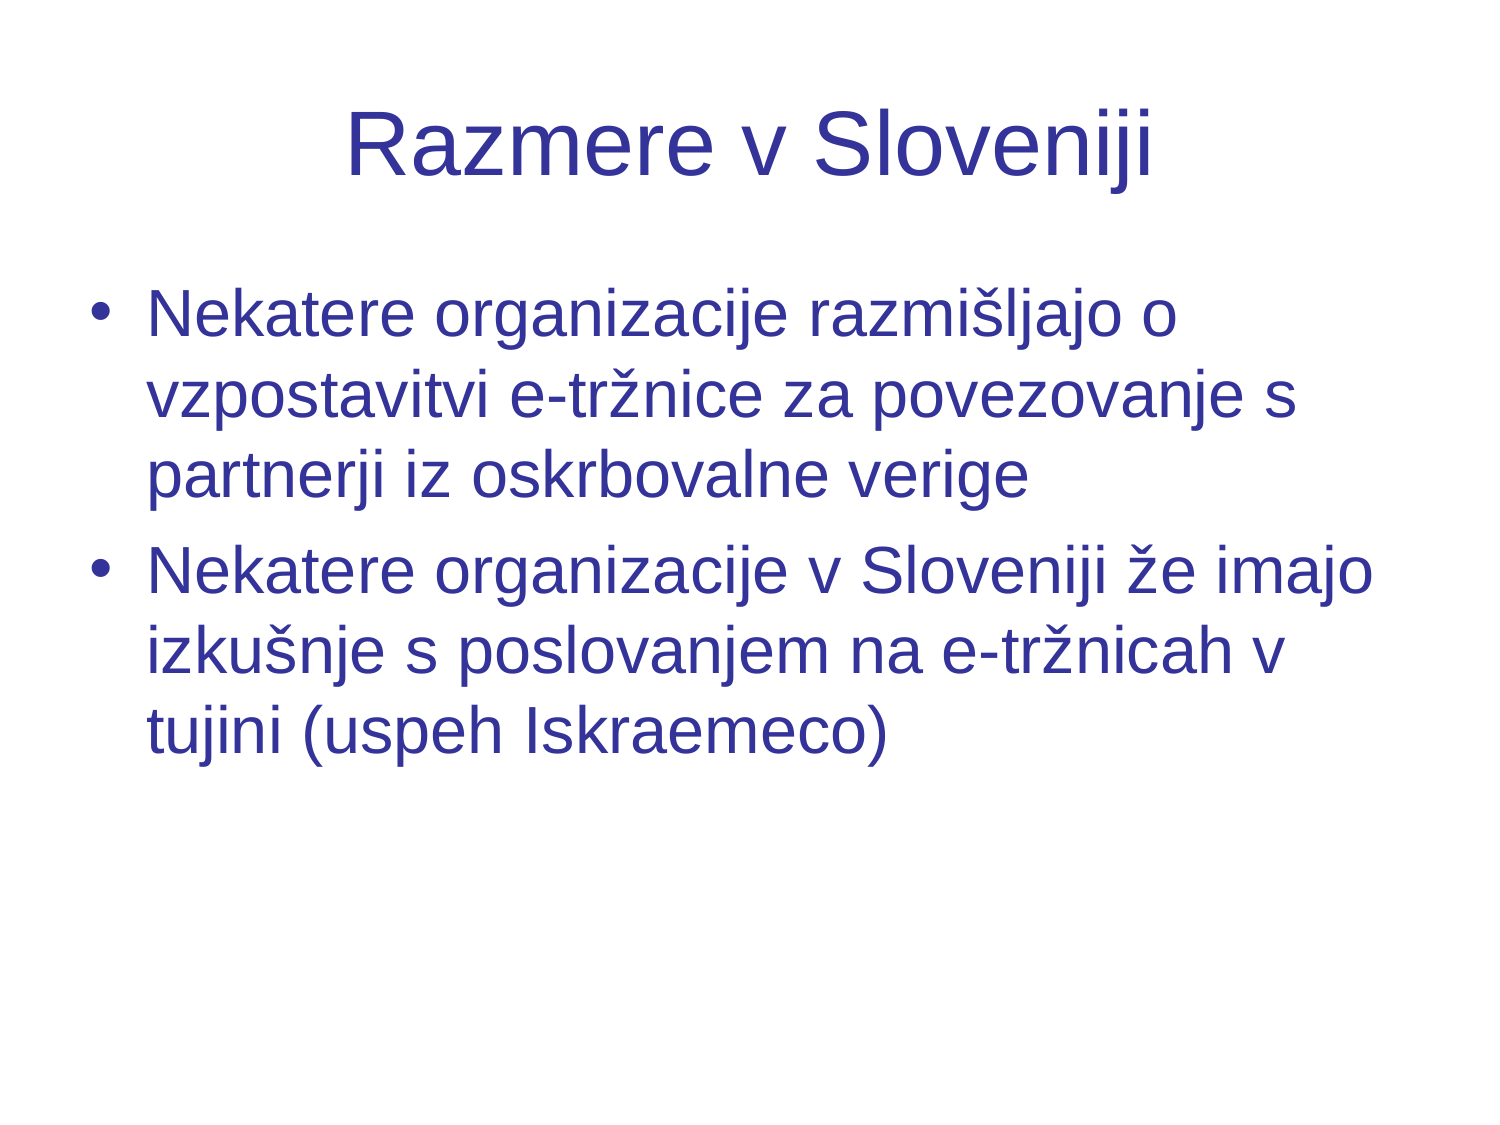

# Razmere v Sloveniji
Nekatere organizacije razmišljajo o vzpostavitvi e-tržnice za povezovanje s partnerji iz oskrbovalne verige
Nekatere organizacije v Sloveniji že imajo izkušnje s poslovanjem na e-tržnicah v tujini (uspeh Iskraemeco)